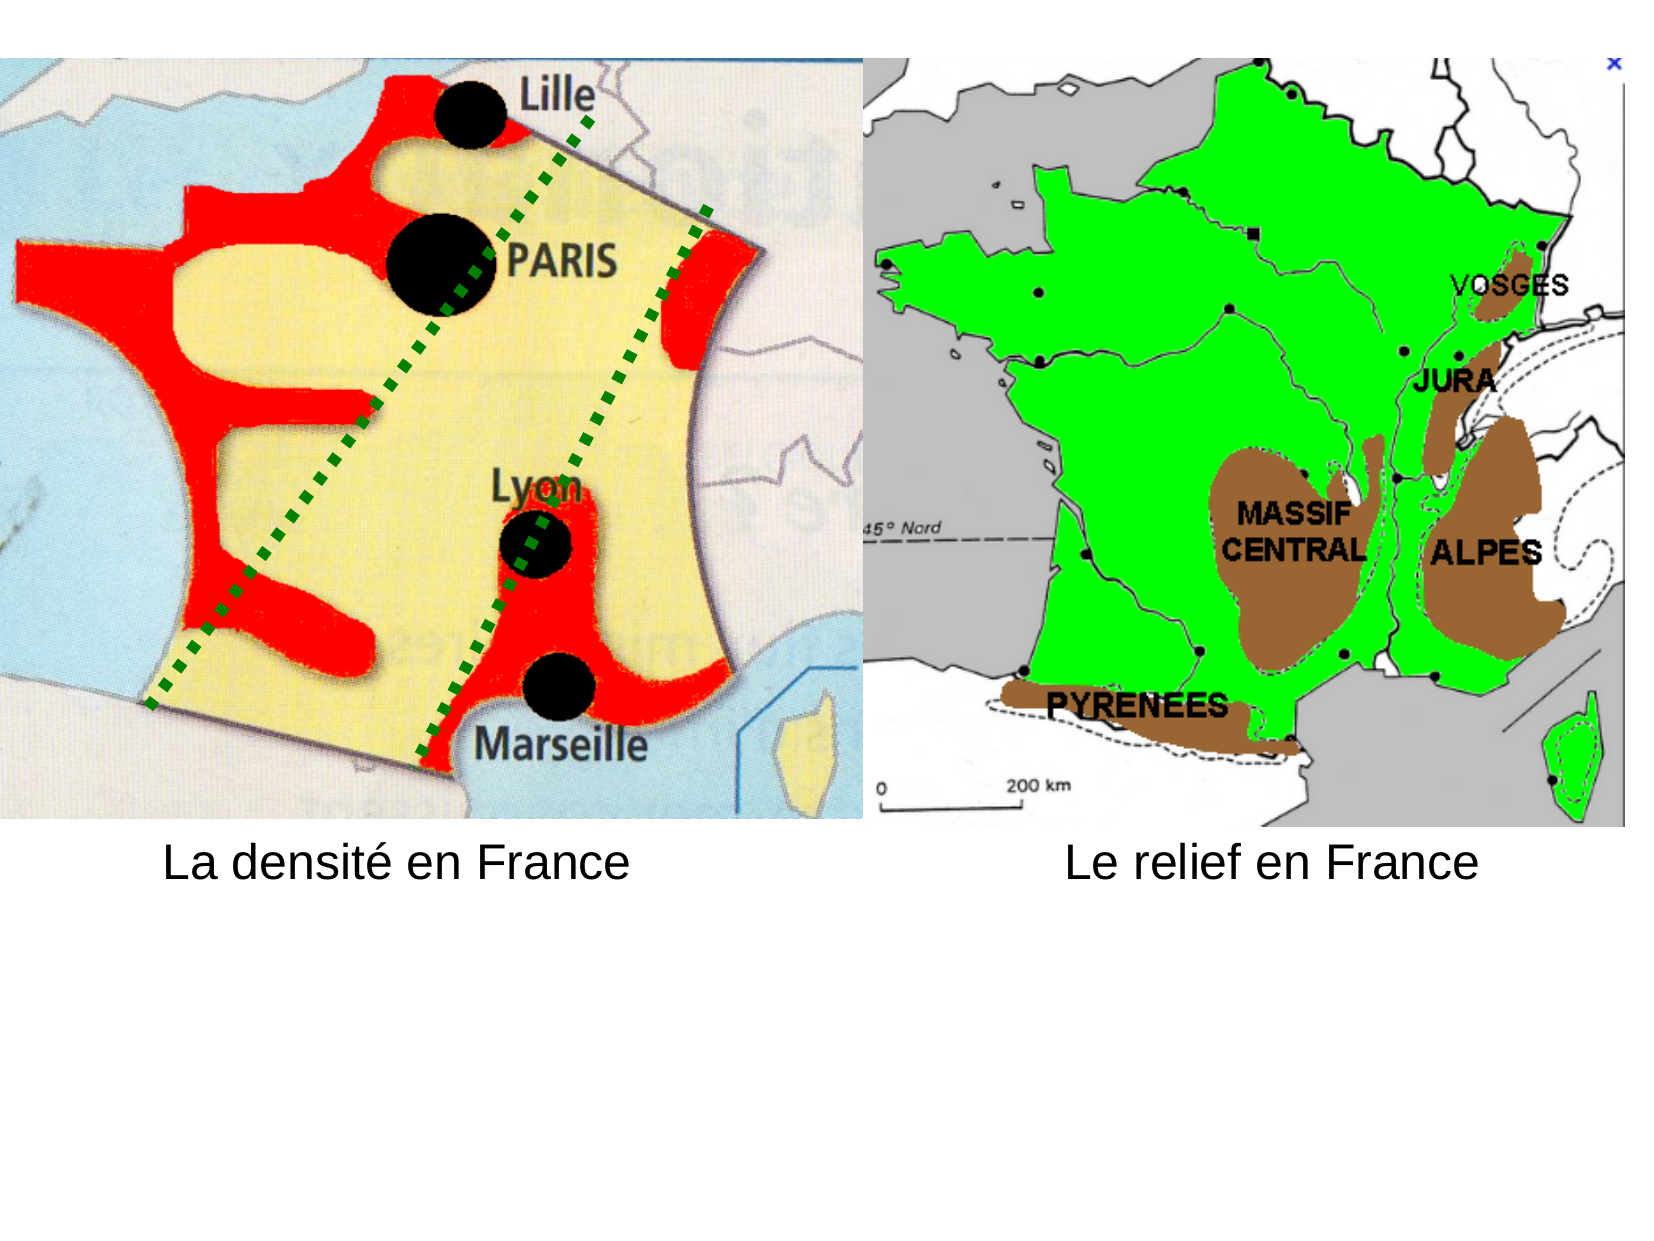

La densité en France Le relief en France